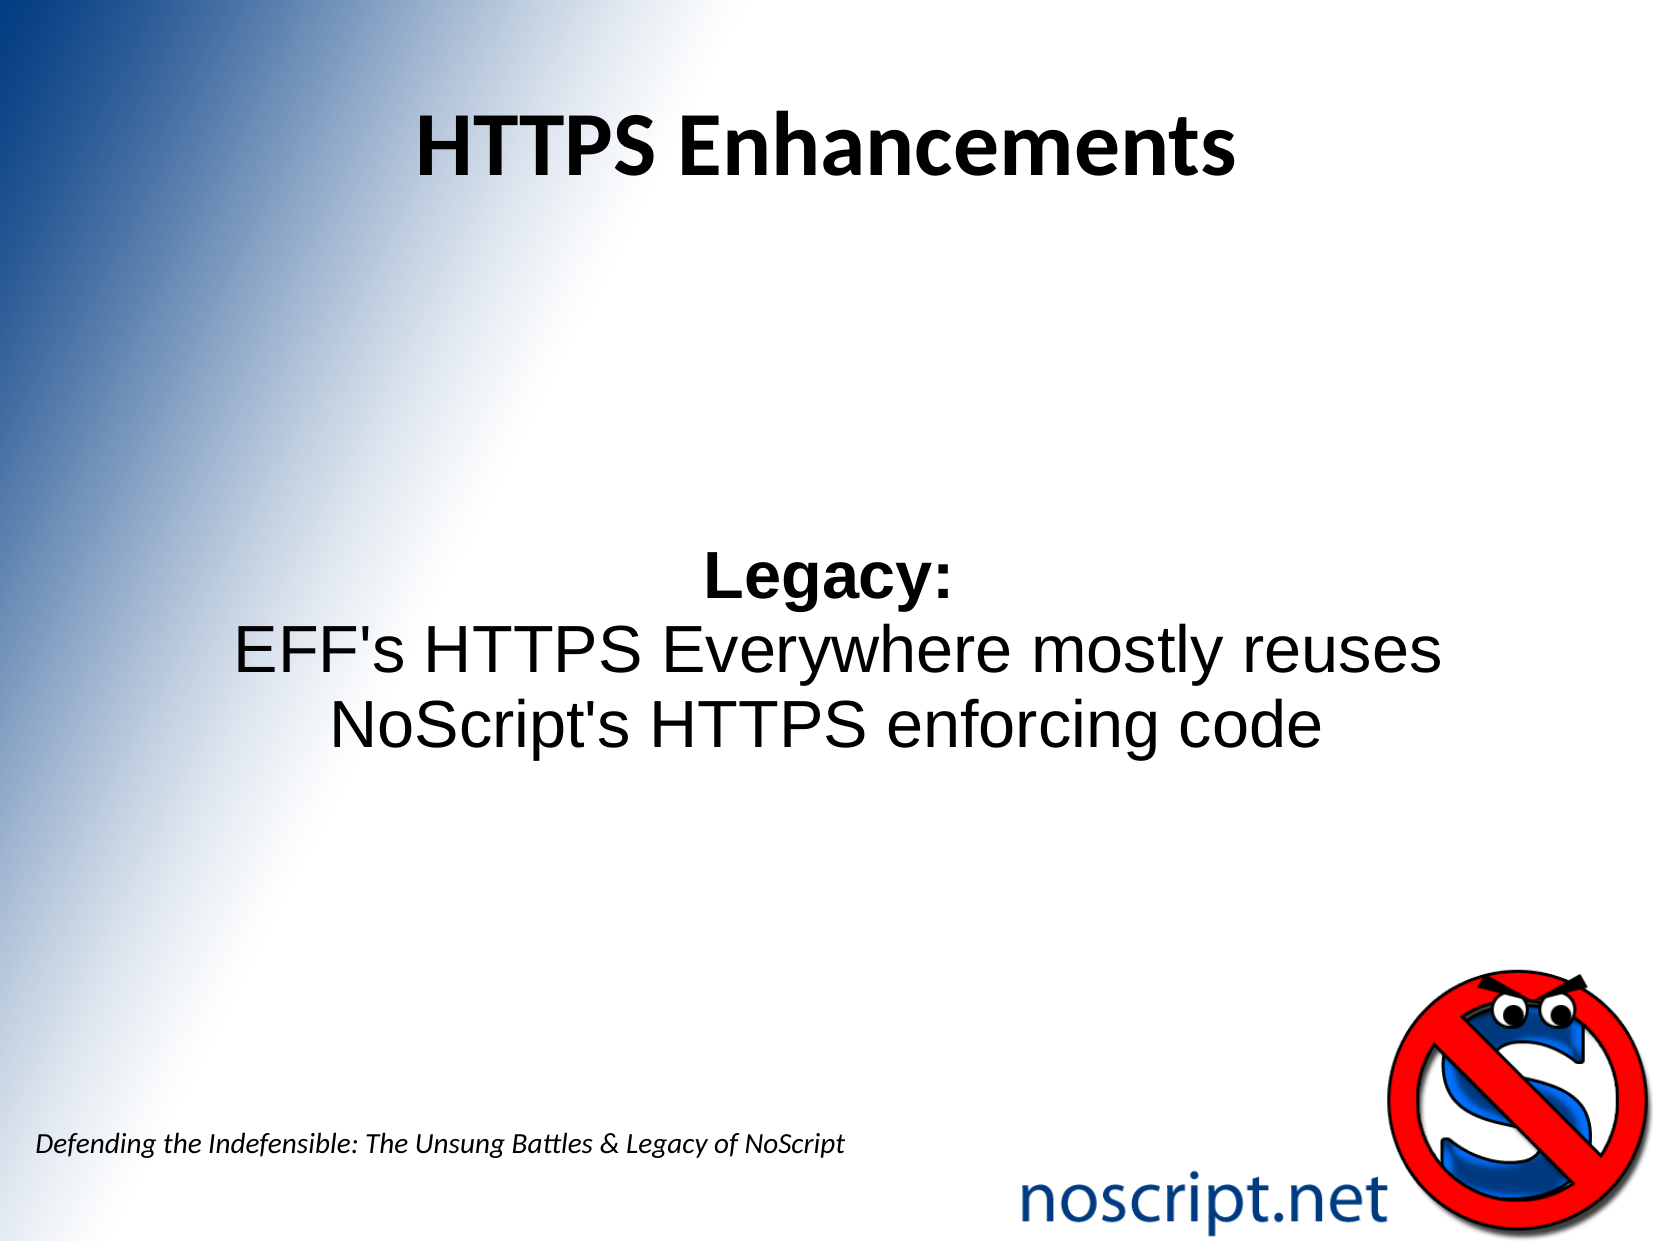

# HTTPS Enhancements
Legacy:
EFF's HTTPS Everywhere mostly reuses NoScript's HTTPS enforcing code
Defending the Indefensible: The Unsung Battles & Legacy of NoScript